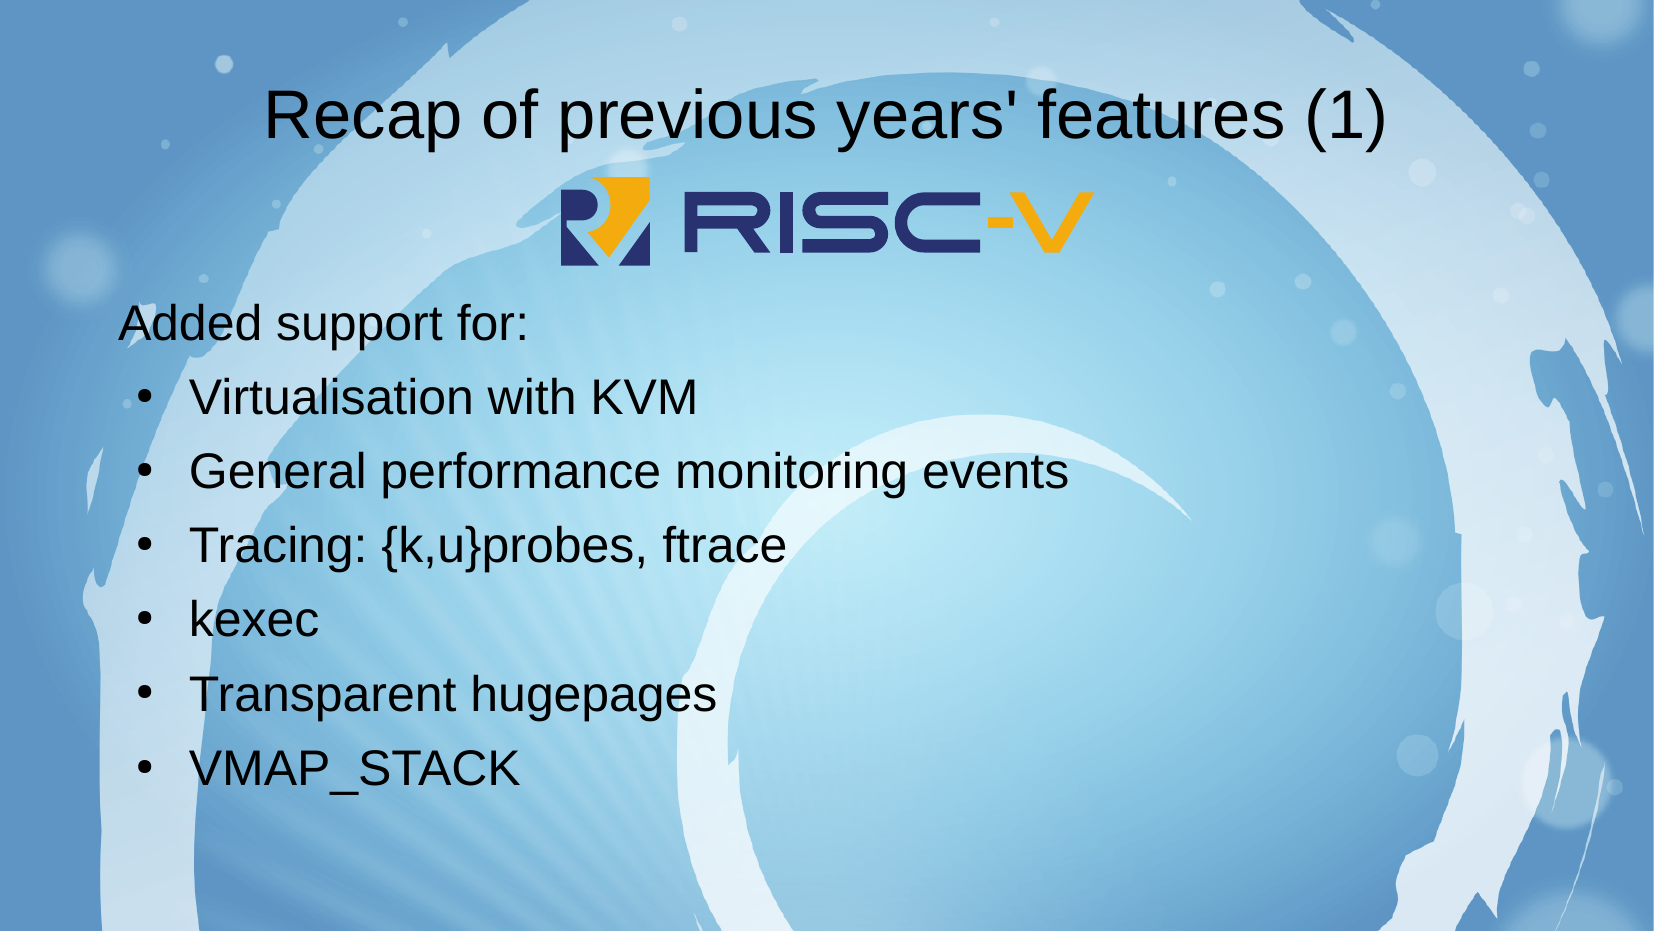

# Recap of previous years' features (1)
Added support for:
Virtualisation with KVM
General performance monitoring events
Tracing: {k,u}probes, ftrace
kexec
Transparent hugepages
VMAP_STACK